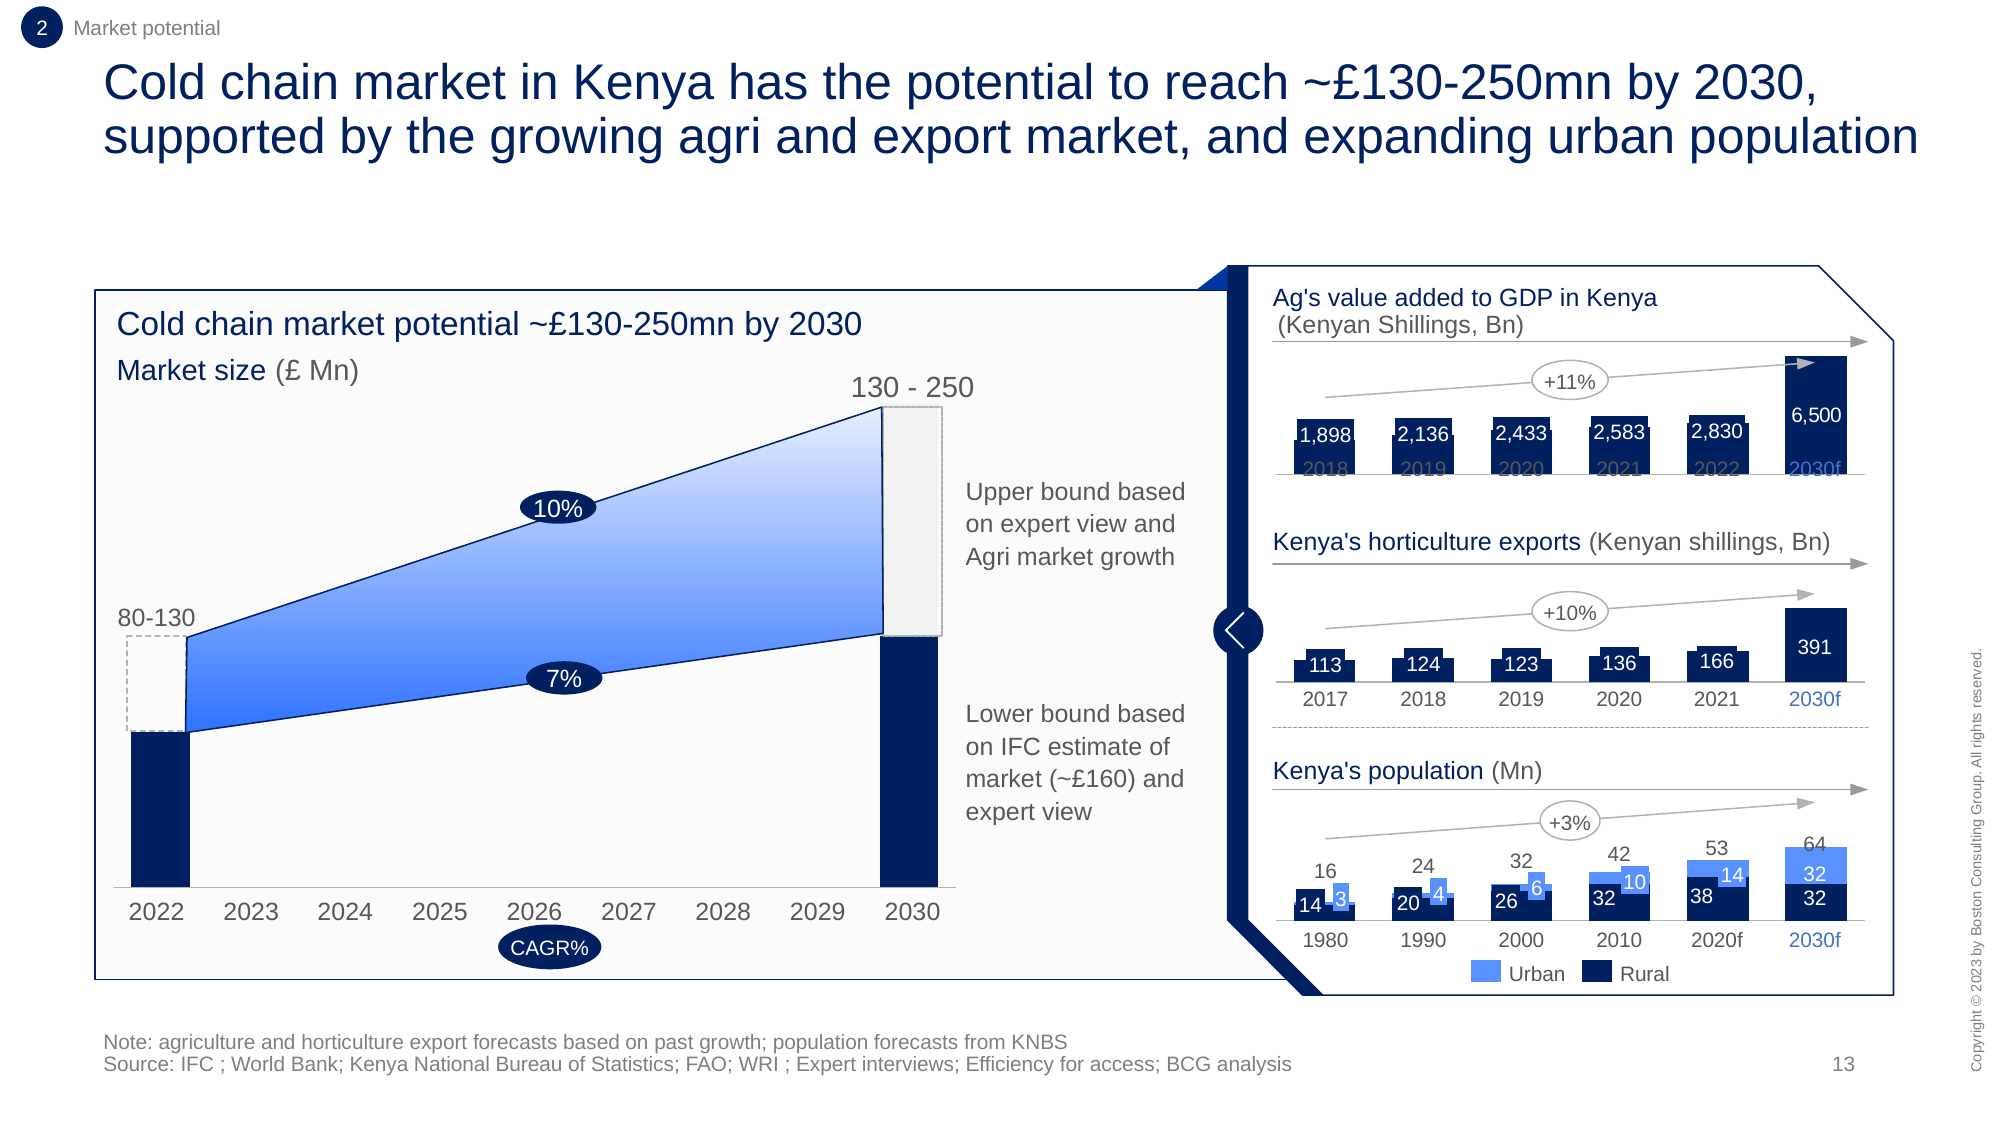

2
Market potential
# Cold chain market in Kenya has the potential to reach ~£130-250mn by 2030, supported by the growing agri and export market, and expanding urban population
Ag's value added to GDP in Kenya
 (Kenyan Shillings, Bn)
Cold chain market potential ~£130-250mn by 2030
Market size (£ Mn)
### Chart
| Category | Series1 |
|---|---|
| 1 | 1897.5 |
| 2 | 2135.7 |
| 3 | 2432.61 |
| 4 | 2583.19 |
| 5 | 2829.5 |
| 6 | 6500.0 |+11%
130 - 250
### Chart
| Category | Series1 | Series2 |
|---|---|---|
| 1 | 80.0 | 50.0 |
| 2 | None | None |
| 3 | None | None |
| 4 | None | None |
| 5 | None | None |
| 6 | None | None |
| 7 | None | None |
| 8 | None | None |
| 9 | 130.0 | 120.0 |
2,830
2,583
2,433
2,136
1,898
2018
2019
2020
2021
2022
2030f
Upper bound based
on expert view and
Agri market growth
10%
Kenya's horticulture exports (Kenyan shillings, Bn)
+10%
80-130
### Chart
| Category | Series1 |
|---|---|
| 1 | 113349.4 |
| 2 | 124266.8 |
| 3 | 122916.3 |
| 4 | 135959.7 |
| 5 | 165655.4 |
| 6 | 390605.0 |391
166
136
124
123
113
7%
2017
2018
2019
2020
2021
2030f
Lower bound based
on IFC estimate of
market (~£160) and
expert view
Kenya's population (Mn)
+3%
64
53
42
32
### Chart
| Category | Series1 | Series2 |
|---|---|---|
| 1 | 13858905.0 | 2558292.0 |
| 2 | 19751187.0 | 3973392.0 |
| 3 | 25606167.0 | 6358390.0 |
| 4 | 32123625.0 | 9907051.0 |
| 5 | 38112450.0 | 14461523.0 |
| 6 | 31930000.0 | 31930000.0 |24
16
32
14
10
6
4
38
32
32
3
26
20
14
2022
2023
2024
2025
2026
2027
2028
2029
2030
1980
1990
2000
2010
2020f
2030f
CAGR%
Urban
Rural
Note: agriculture and horticulture export forecasts based on past growth; population forecasts from KNBS
Source: IFC ; World Bank; Kenya National Bureau of Statistics; FAO; WRI ; Expert interviews; Efficiency for access; BCG analysis